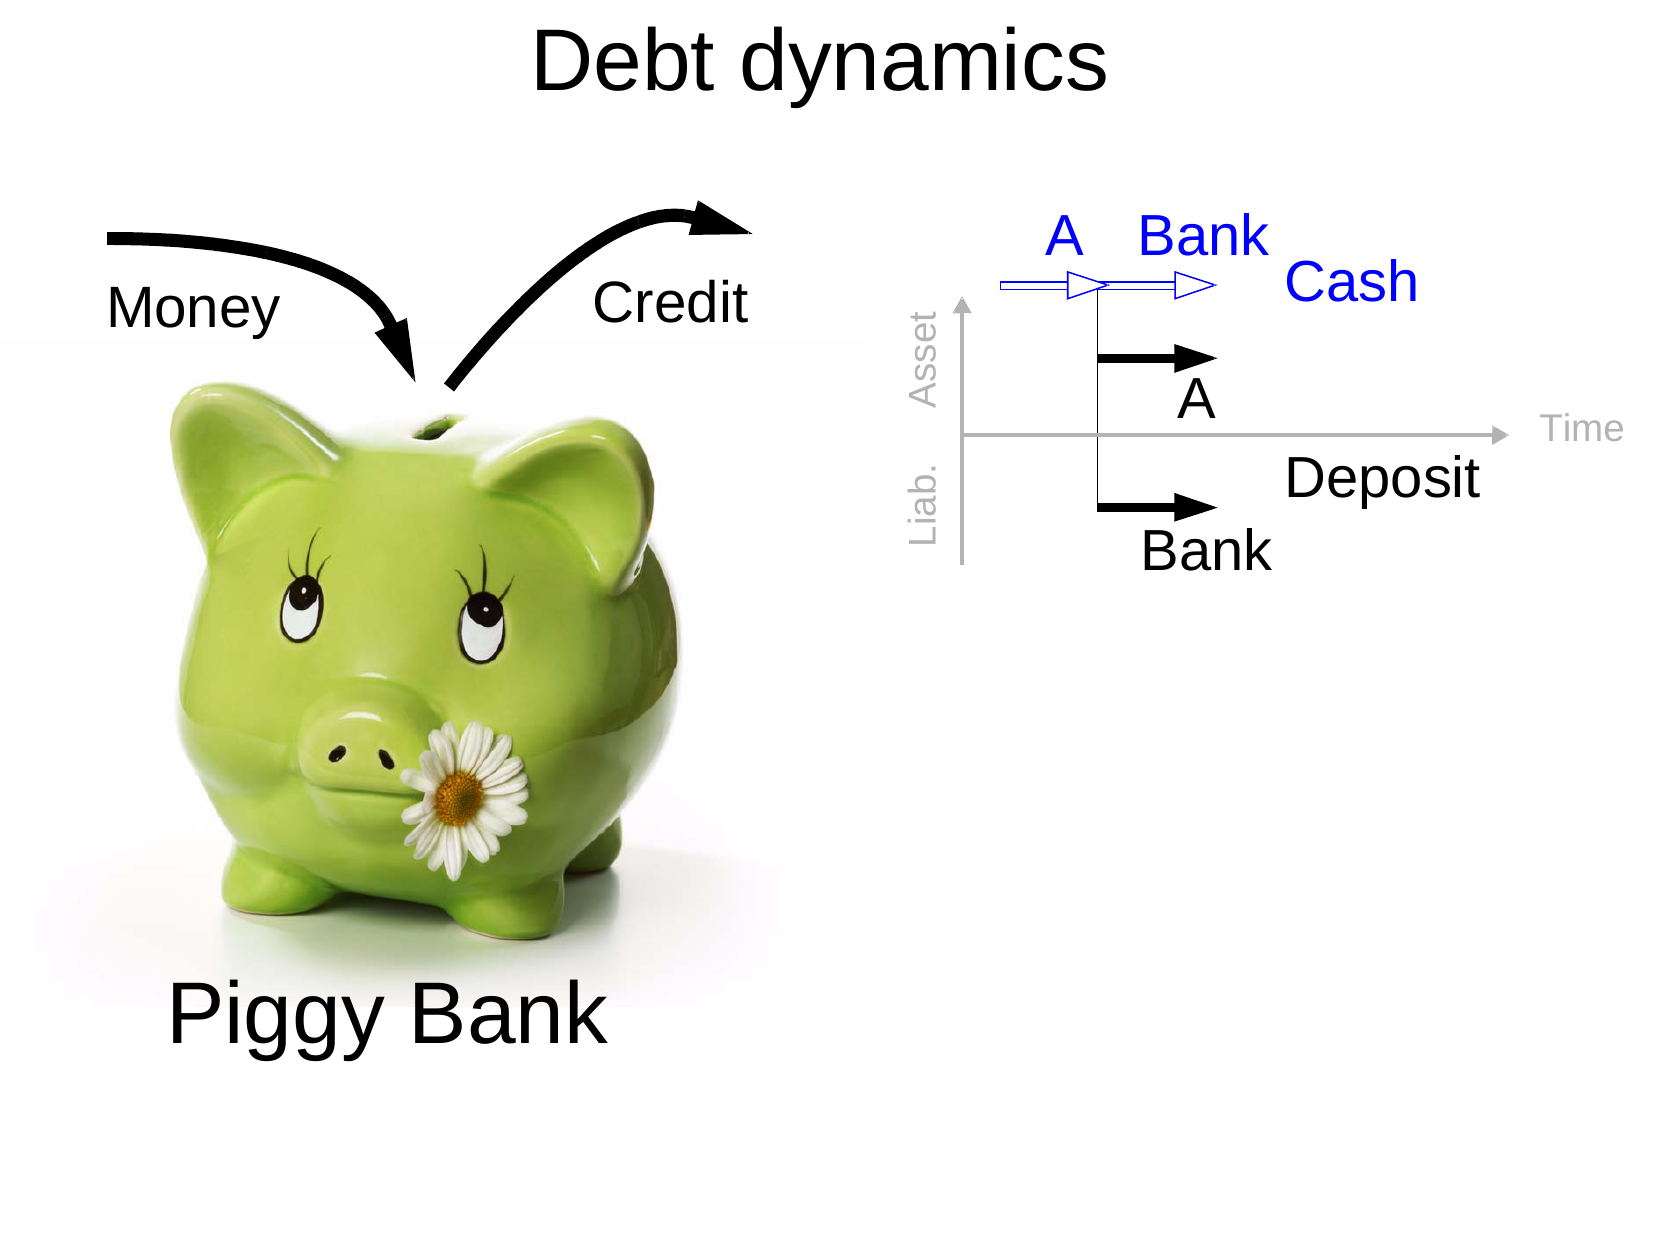

Debt dynamics
A
Bank
Cash
Credit
Money
Asset
A
Time
Deposit
Liab.
Bank
Piggy Bank